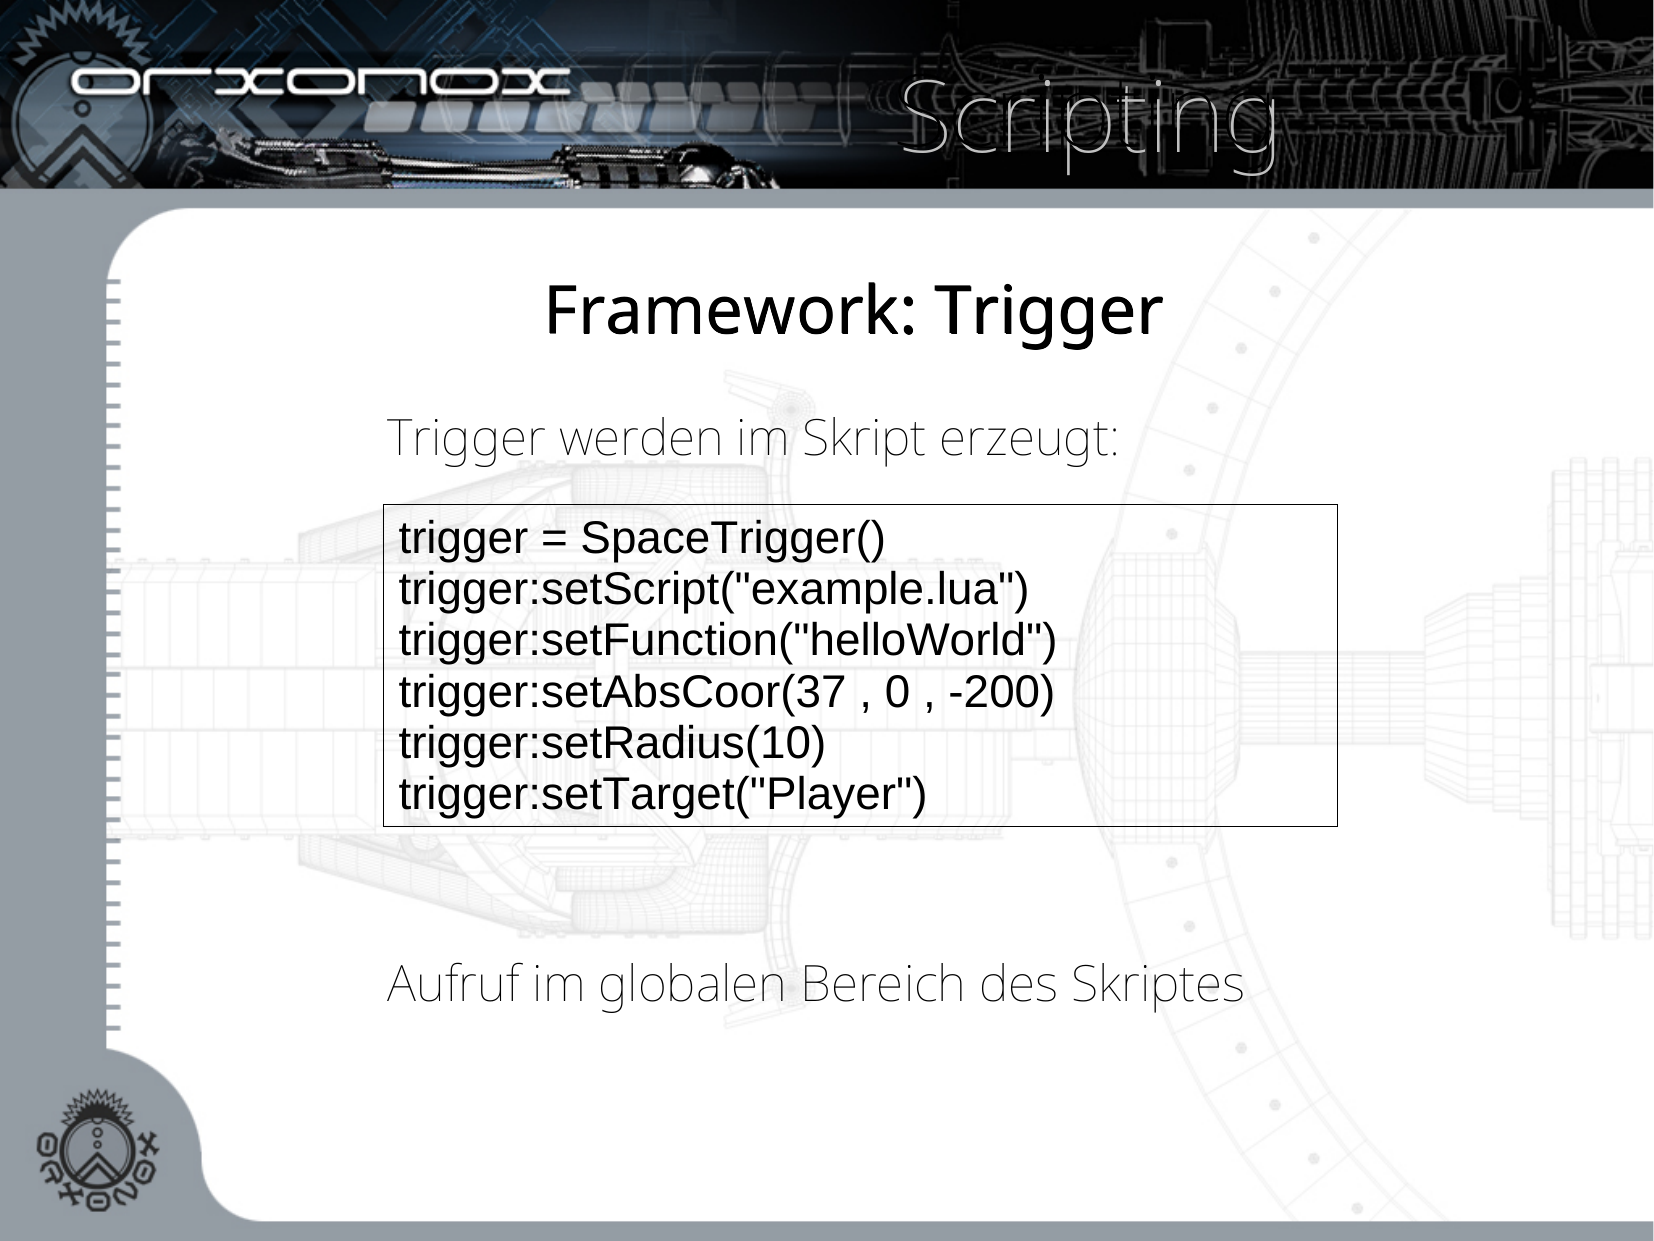

Scripting
Framework: Trigger
Trigger werden im Skript erzeugt:
Aufruf im globalen Bereich des Skriptes
trigger = SpaceTrigger()
trigger:setScript("example.lua")
trigger:setFunction("helloWorld")
trigger:setAbsCoor(37 , 0 , -200)
trigger:setRadius(10)
trigger:setTarget("Player")